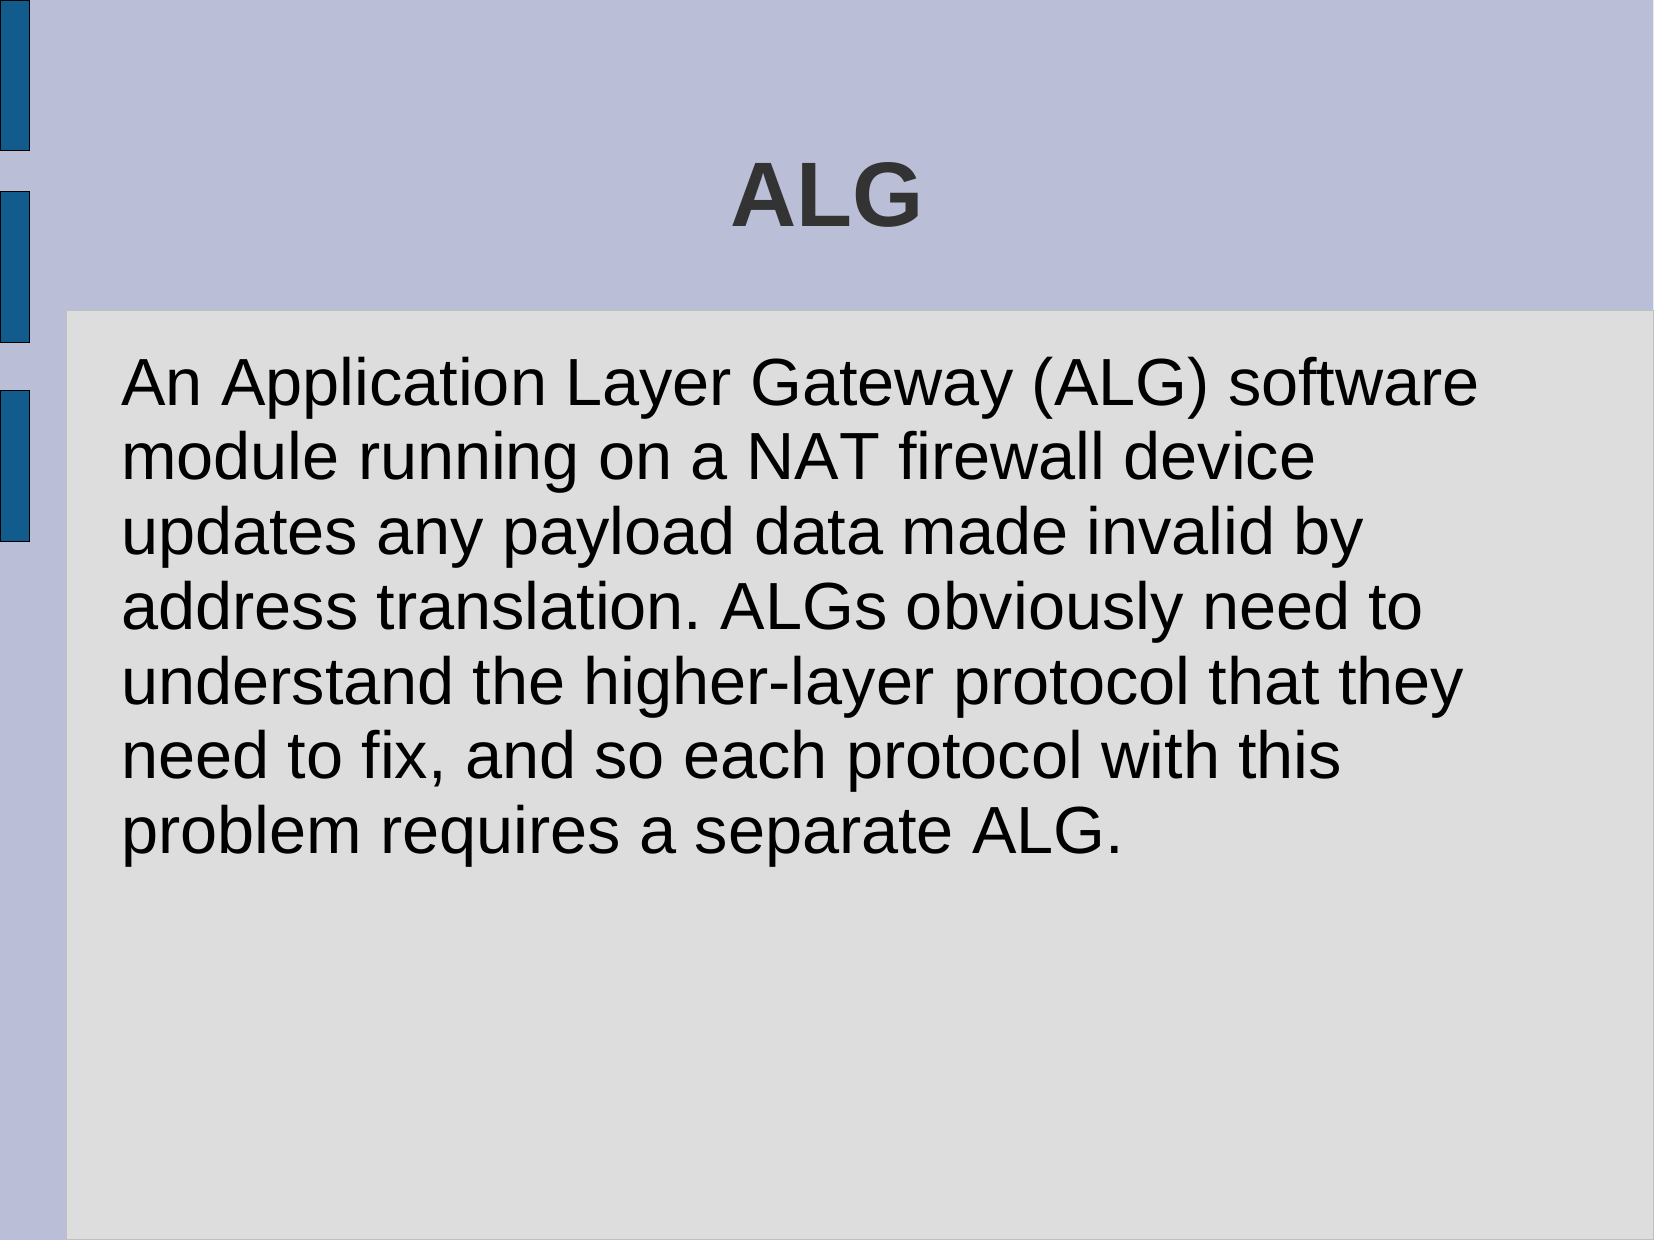

# ALG
An Application Layer Gateway (ALG) software module running on a NAT firewall device updates any payload data made invalid by address translation. ALGs obviously need to understand the higher-layer protocol that they need to fix, and so each protocol with this problem requires a separate ALG.